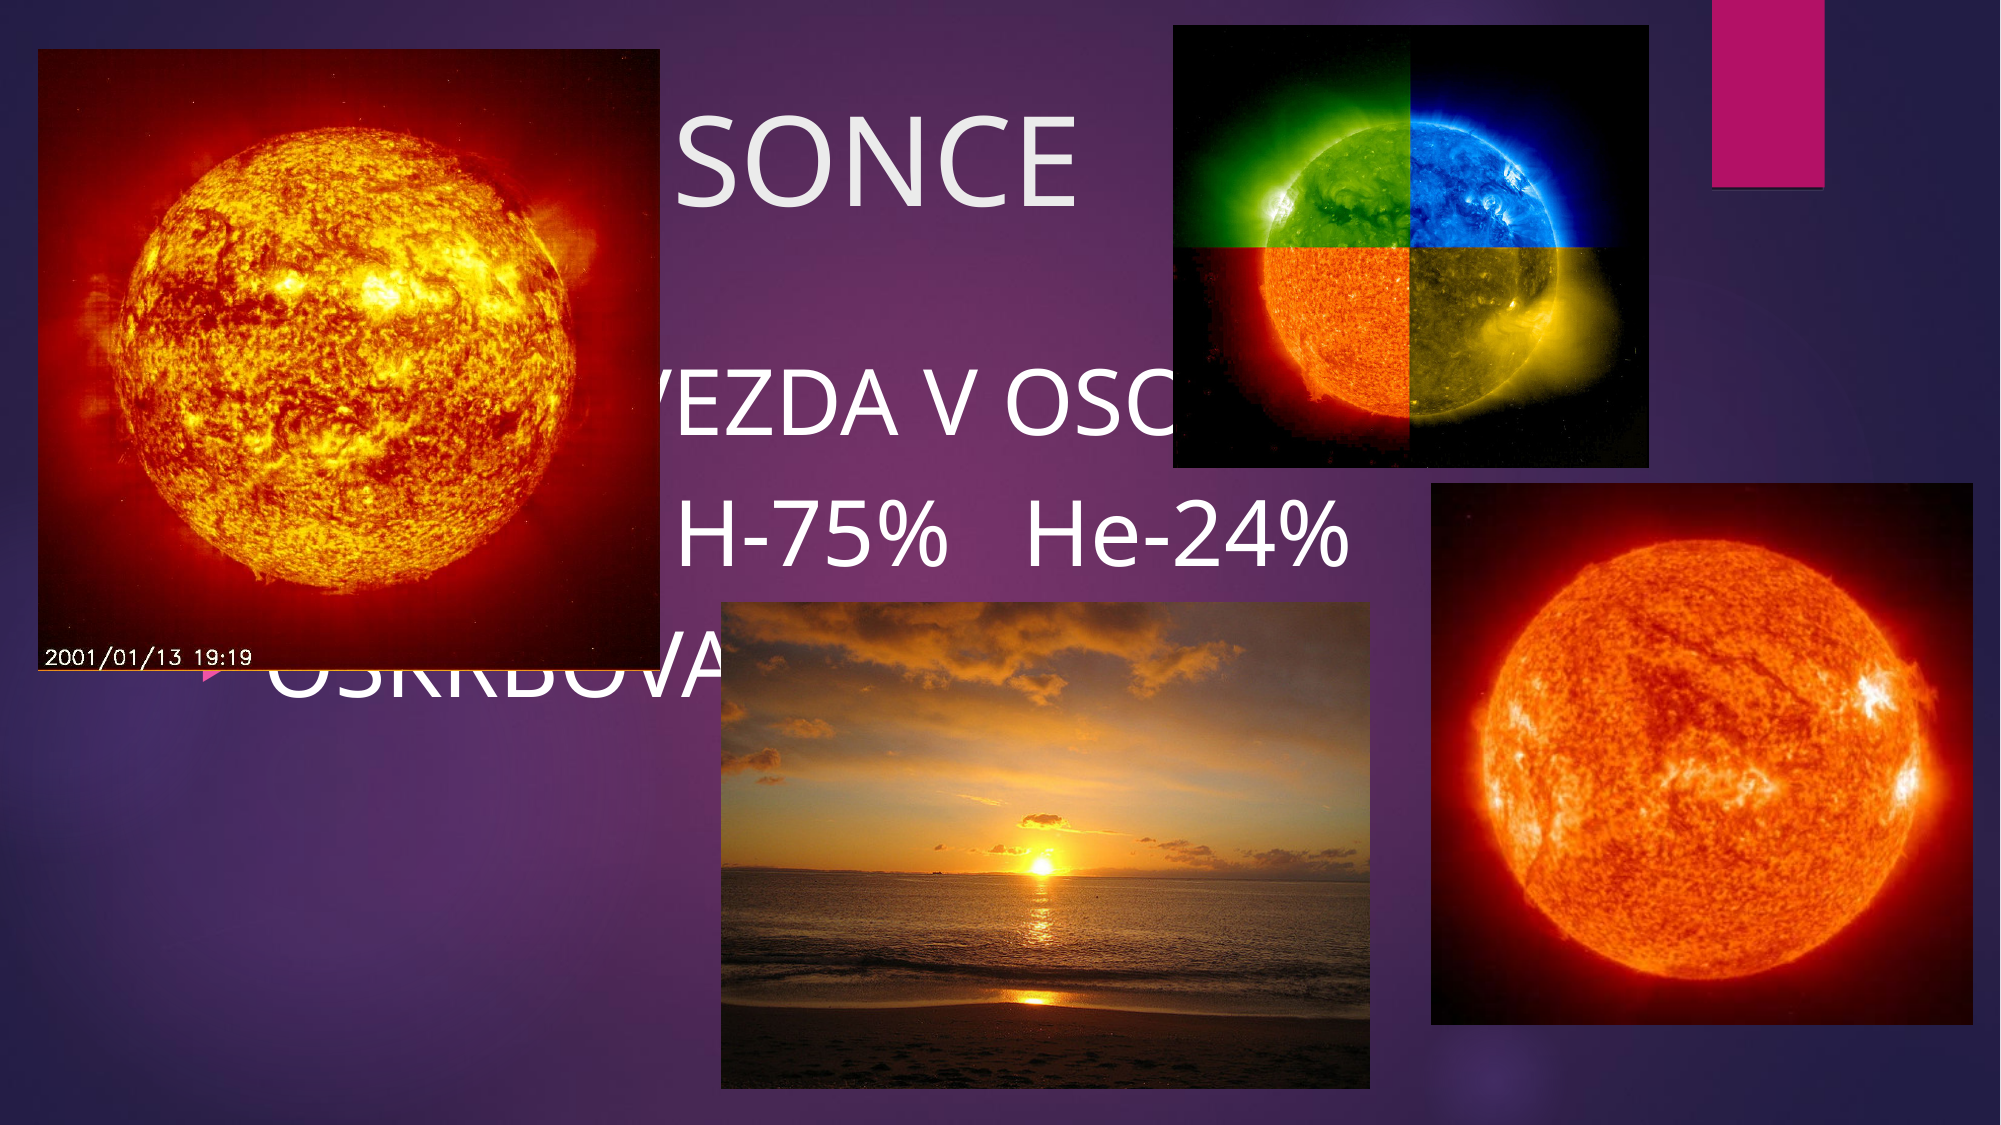

# SONCE
EDINA ZVEZDA V OSONČJU
SESTAVA: H-75% He-24%
OSKRBOVANJE OSONČJA